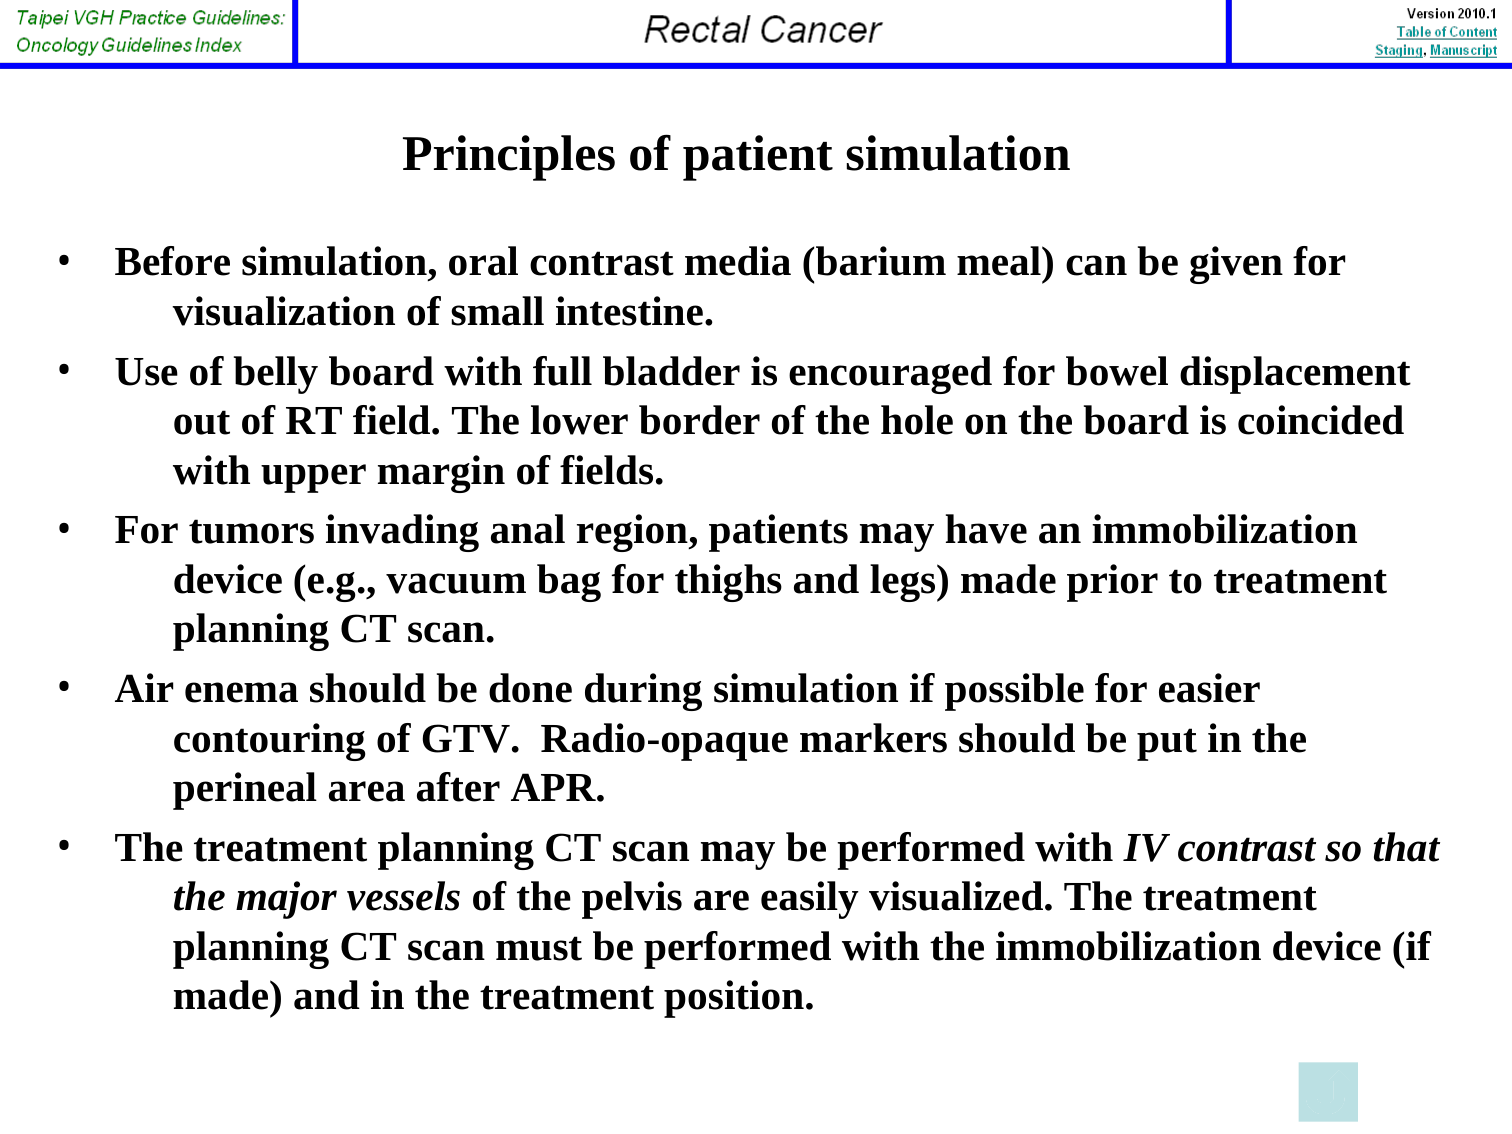

# Principles of patient simulation
Before simulation, oral contrast media (barium meal) can be given for visualization of small intestine.
Use of belly board with full bladder is encouraged for bowel displacement out of RT field. The lower border of the hole on the board is coincided with upper margin of fields.
For tumors invading anal region, patients may have an immobilization device (e.g., vacuum bag for thighs and legs) made prior to treatment planning CT scan.
Air enema should be done during simulation if possible for easier contouring of GTV. Radio-opaque markers should be put in the perineal area after APR.
The treatment planning CT scan may be performed with IV contrast so that the major vessels of the pelvis are easily visualized. The treatment planning CT scan must be performed with the immobilization device (if made) and in the treatment position.